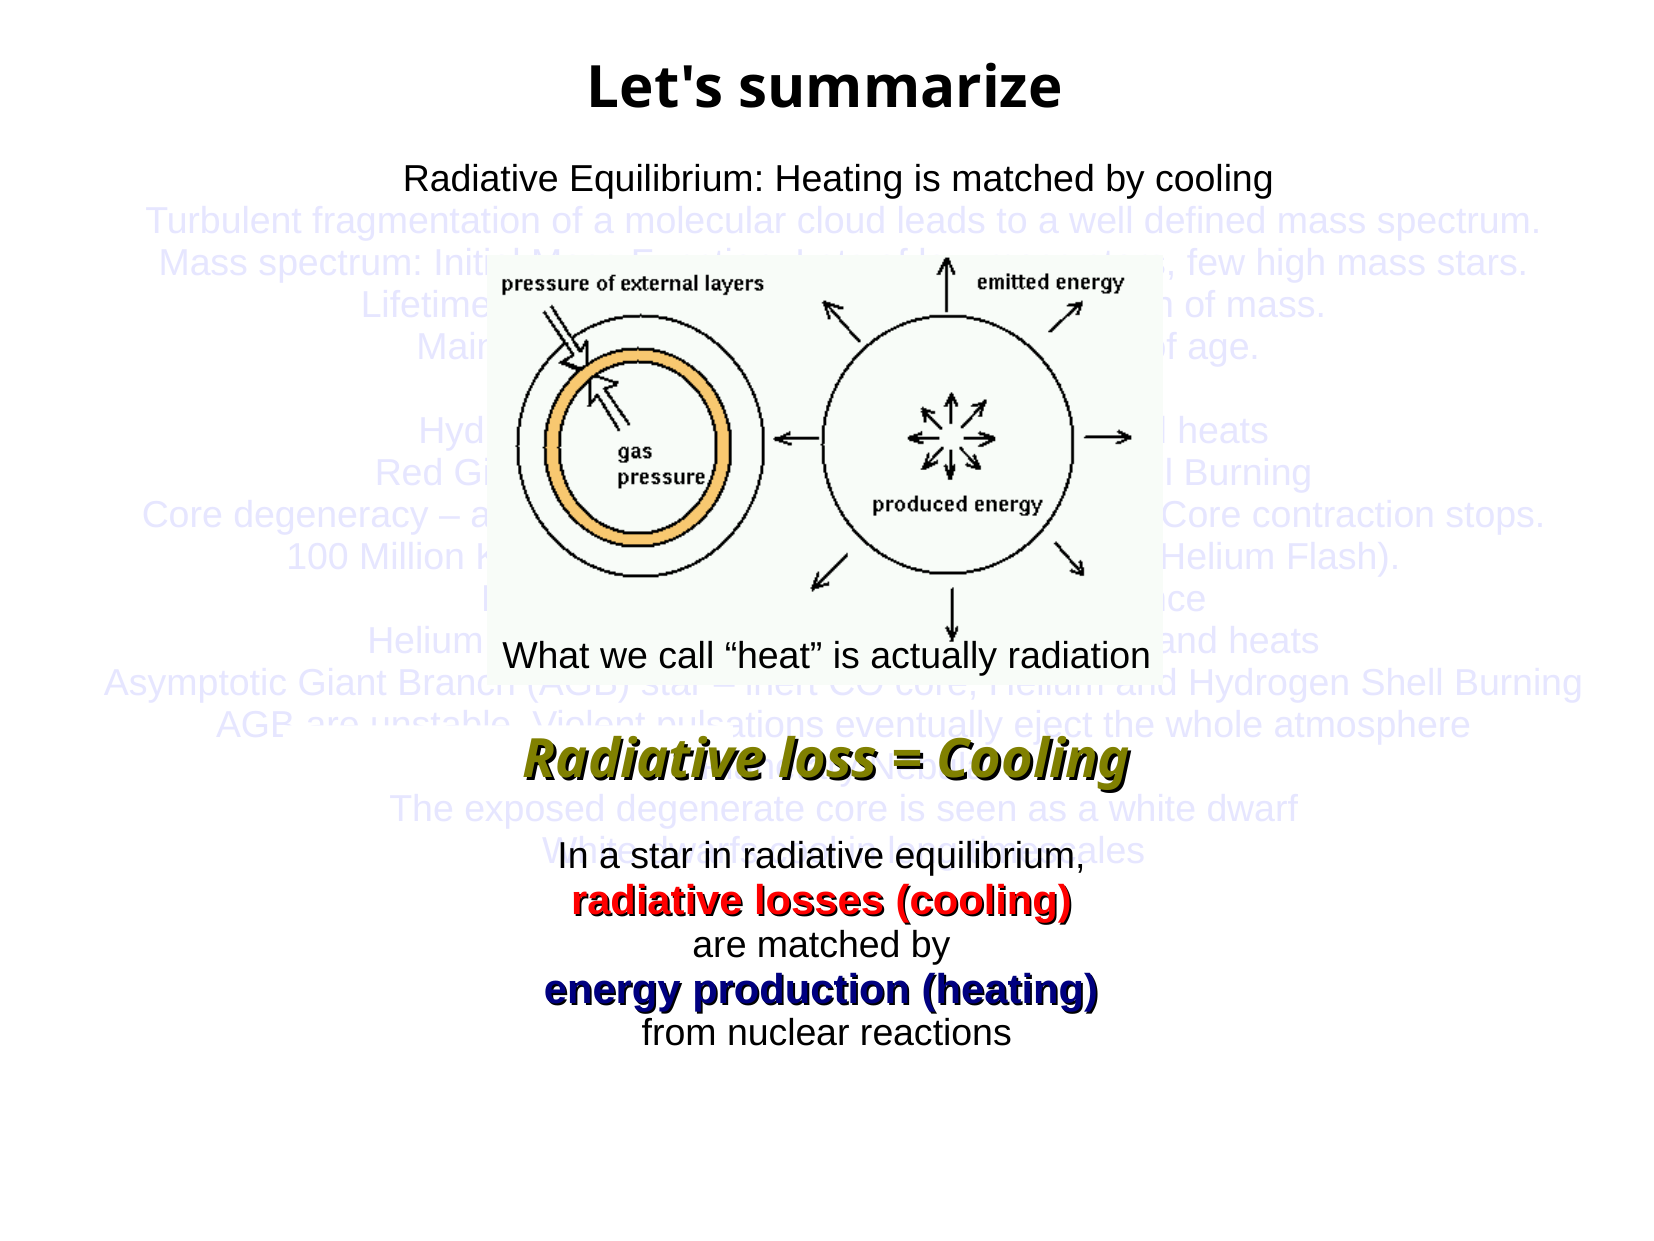

Let's summarize
Radiative Equilibrium: Heating is matched by cooling
Turbulent fragmentation of a molecular cloud leads to a well defined mass spectrum.
Mass spectrum: Initial Mass Function. Lots of low mass stars, few high mass stars.
Lifetime on the Main Sequence: A strong function of mass.
Main Sequence Turn-Off Point. An indicator of age.
Post Main Sequence Evolution
Hydrogen is gone: Helium core contracts and heats
Red Giants – inert Helium core, Hydrogen Shell Burning
Core degeneracy – a phase transition to “solid-like” behavior. Core contraction stops.
100 Million K – Helium ignition. Degeneracy is lifted (Helium Flash).
Horizontal Branch – Helium Main Sequence
Helium is gone: Carbon-Oxygen core contracts and heats
Asymptotic Giant Branch (AGB) star – inert CO core, Helium and Hydrogen Shell Burning
AGB are unstable. Violent pulsations eventually eject the whole atmosphere
Planetary Nebula
The exposed degenerate core is seen as a white dwarf
White dwarfs cool in long timescales
What we call “heat” is actually radiation
Radiative loss = Cooling
In a star in radiative equilibrium,
radiative losses (cooling)
are matched by
energy production (heating)
from nuclear reactions